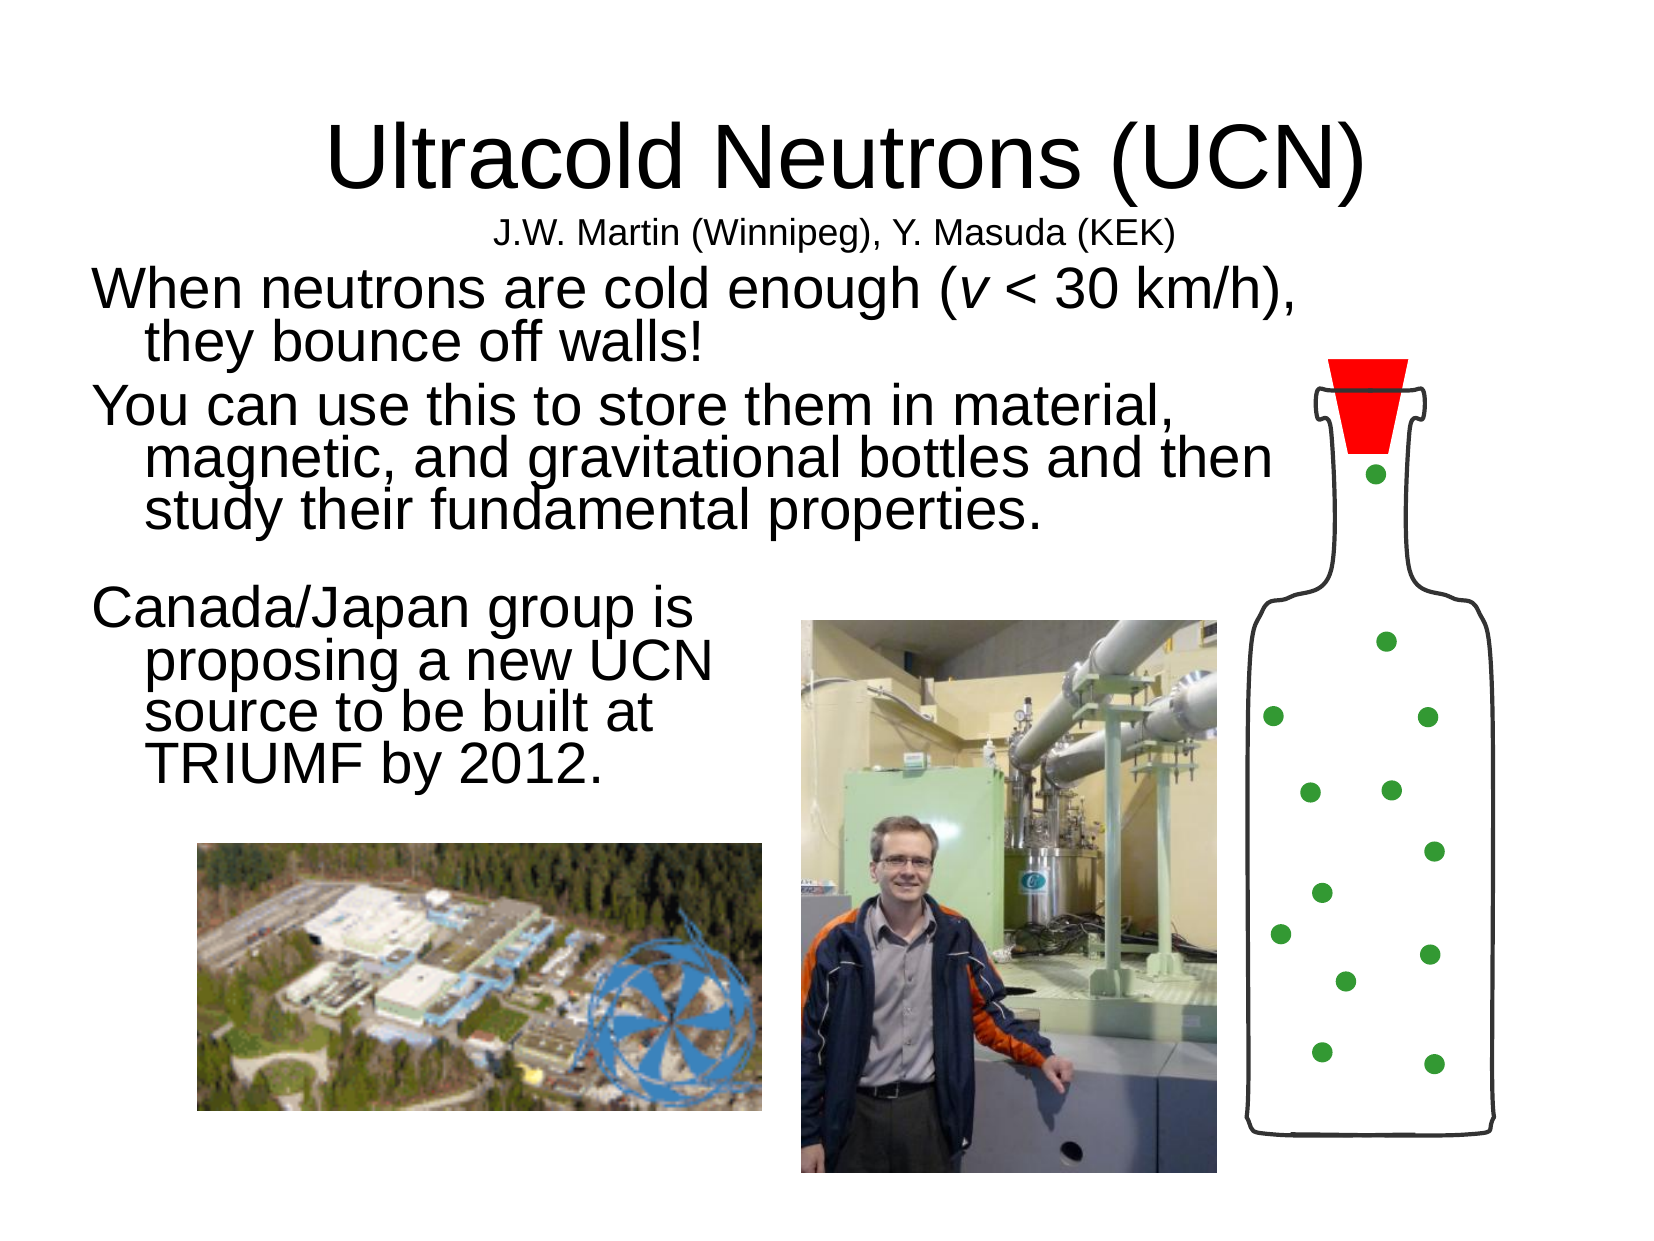

# Ultracold Neutrons (UCN)
J.W. Martin (Winnipeg), Y. Masuda (KEK)
When neutrons are cold enough (v < 30 km/h), they bounce off walls!
You can use this to store them in material, magnetic, and gravitational bottles and then study their fundamental properties.
Canada/Japan group is proposing a new UCN source to be built at TRIUMF by 2012.